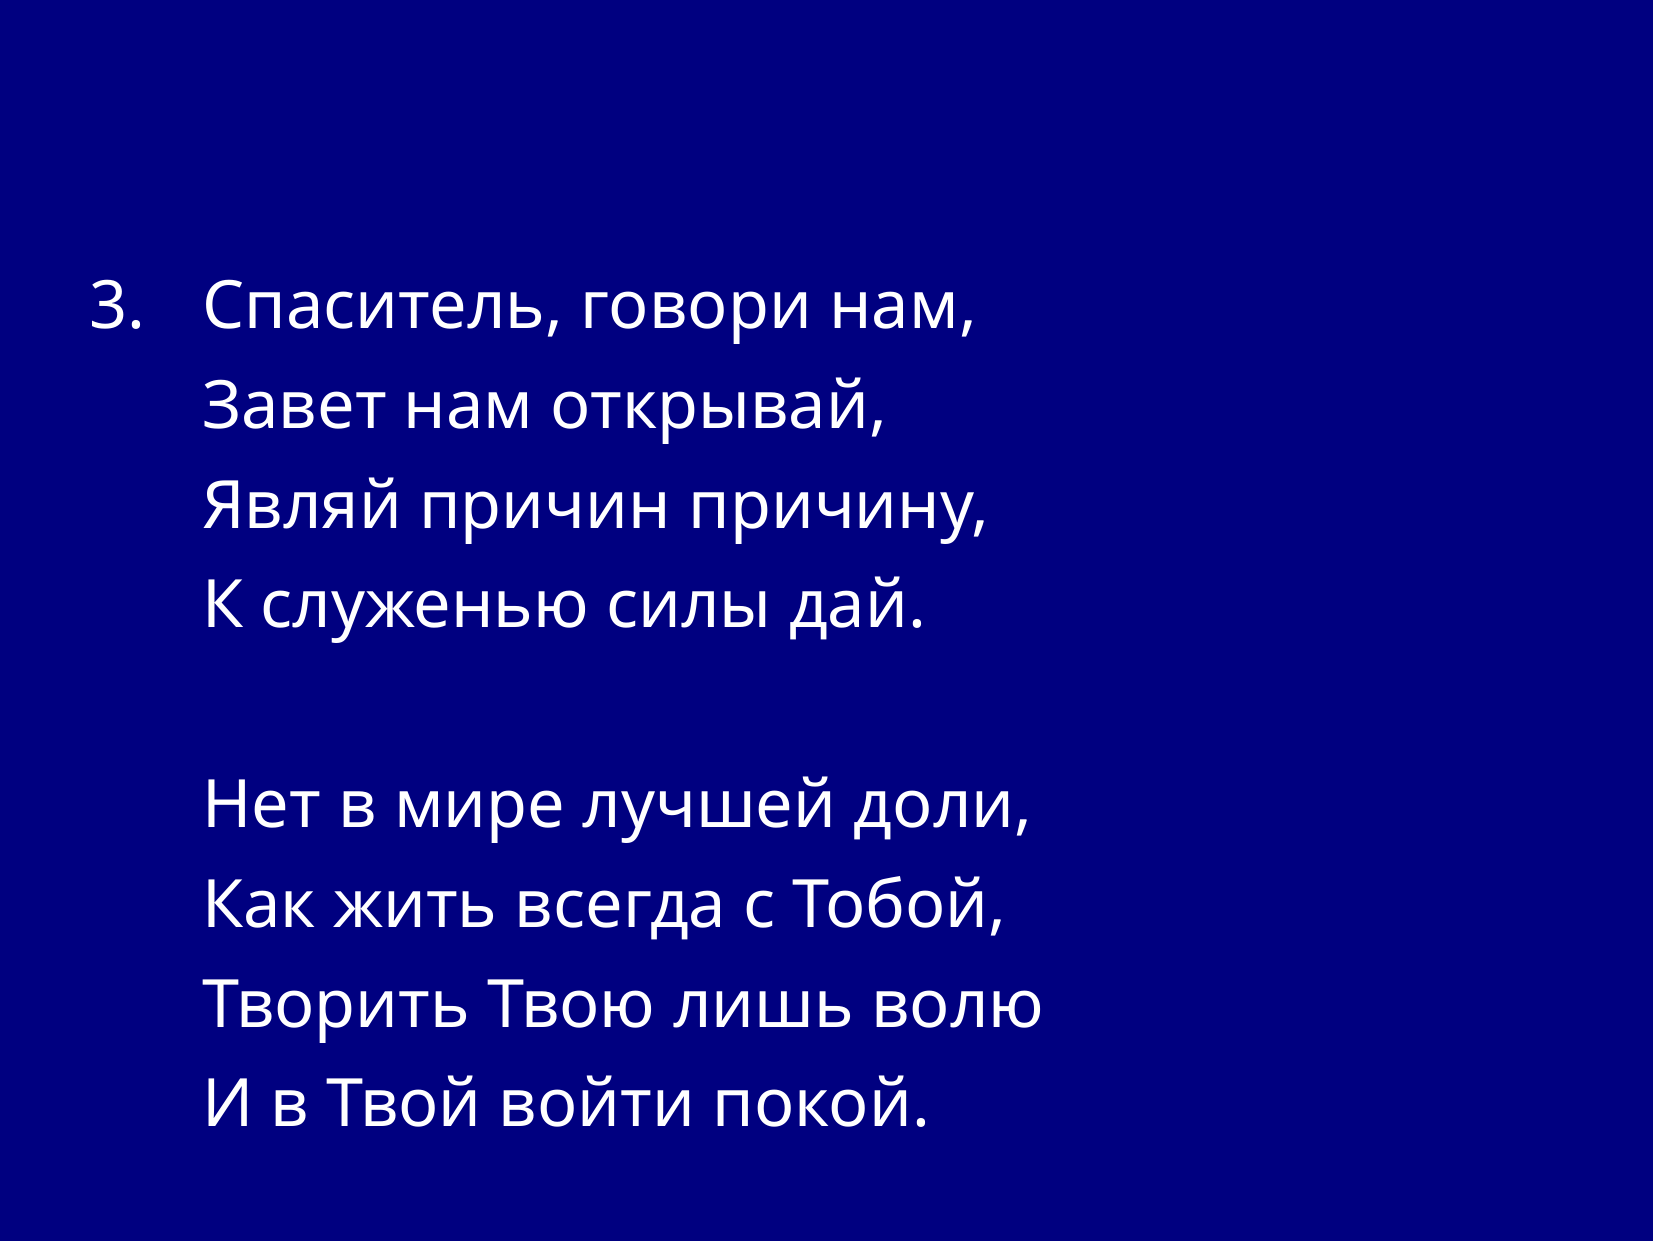

3.	Спаситель, говори нам,
	Завет нам открывай,
	Являй причин причину,
	К служенью силы дай.
	Нет в мире лучшей доли,
	Как жить всегда с Тобой,
	Творить Твою лишь волю
	И в Твой войти покой.